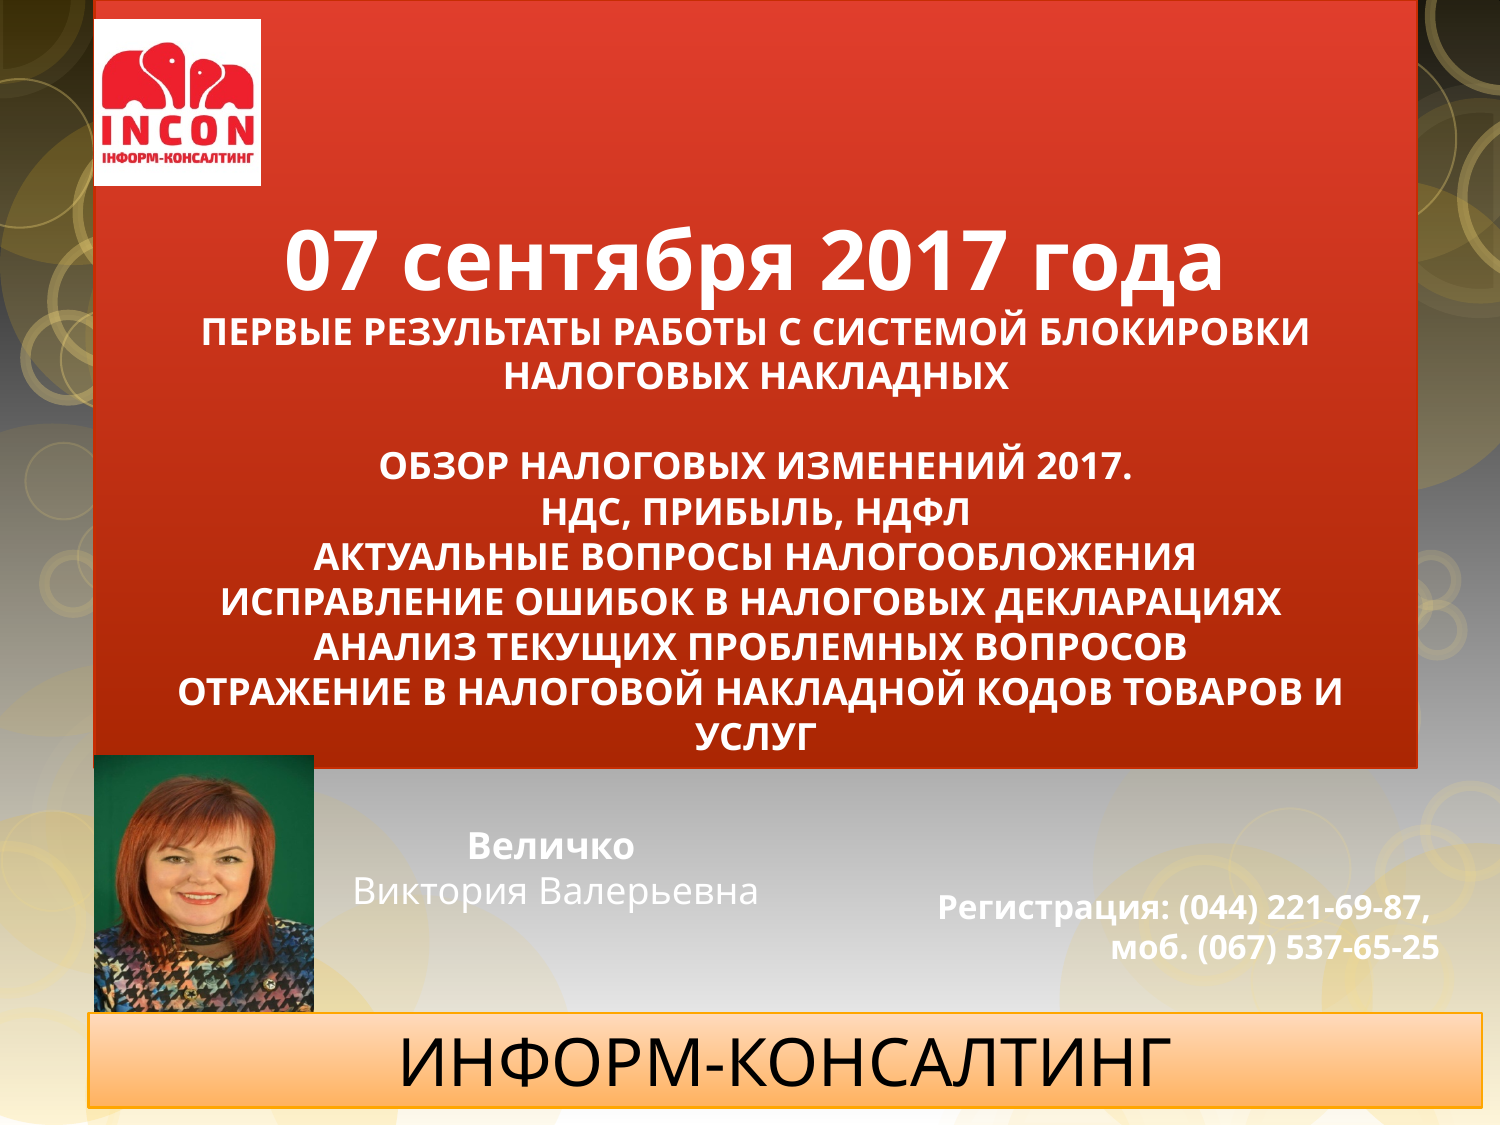

# 07 сентября 2017 года ПЕРВЫЕ РЕЗУЛЬТАТЫ РАБОТЫ С СИСТЕМОЙ БЛОКИРОВКИ НАЛОГОВЫХ НАКЛАДНЫХ   ОБЗОР НАЛОГОВЫХ ИЗМЕНЕНИЙ 2017. НДС, ПРИБЫЛЬ, НДФЛ АКТУАЛЬНЫЕ ВОПРОСЫ НАЛОГООБЛОЖЕНИЯ ИСПРАВЛЕНИЕ ОШИБОК В НАЛОГОВЫХ ДЕКЛАРАЦИЯХ АНАЛИЗ ТЕКУЩИХ ПРОБЛЕМНЫХ ВОПРОСОВ  ОТРАЖЕНИЕ В НАЛОГОВОЙ НАКЛАДНОЙ КОДОВ ТОВАРОВ И УСЛУГ
Регистрация: (044) 221-69-87,
моб. (067) 537-65-25
Величко
Виктория Валерьевна
ИНФОРМ-КОНСАЛТИНГ